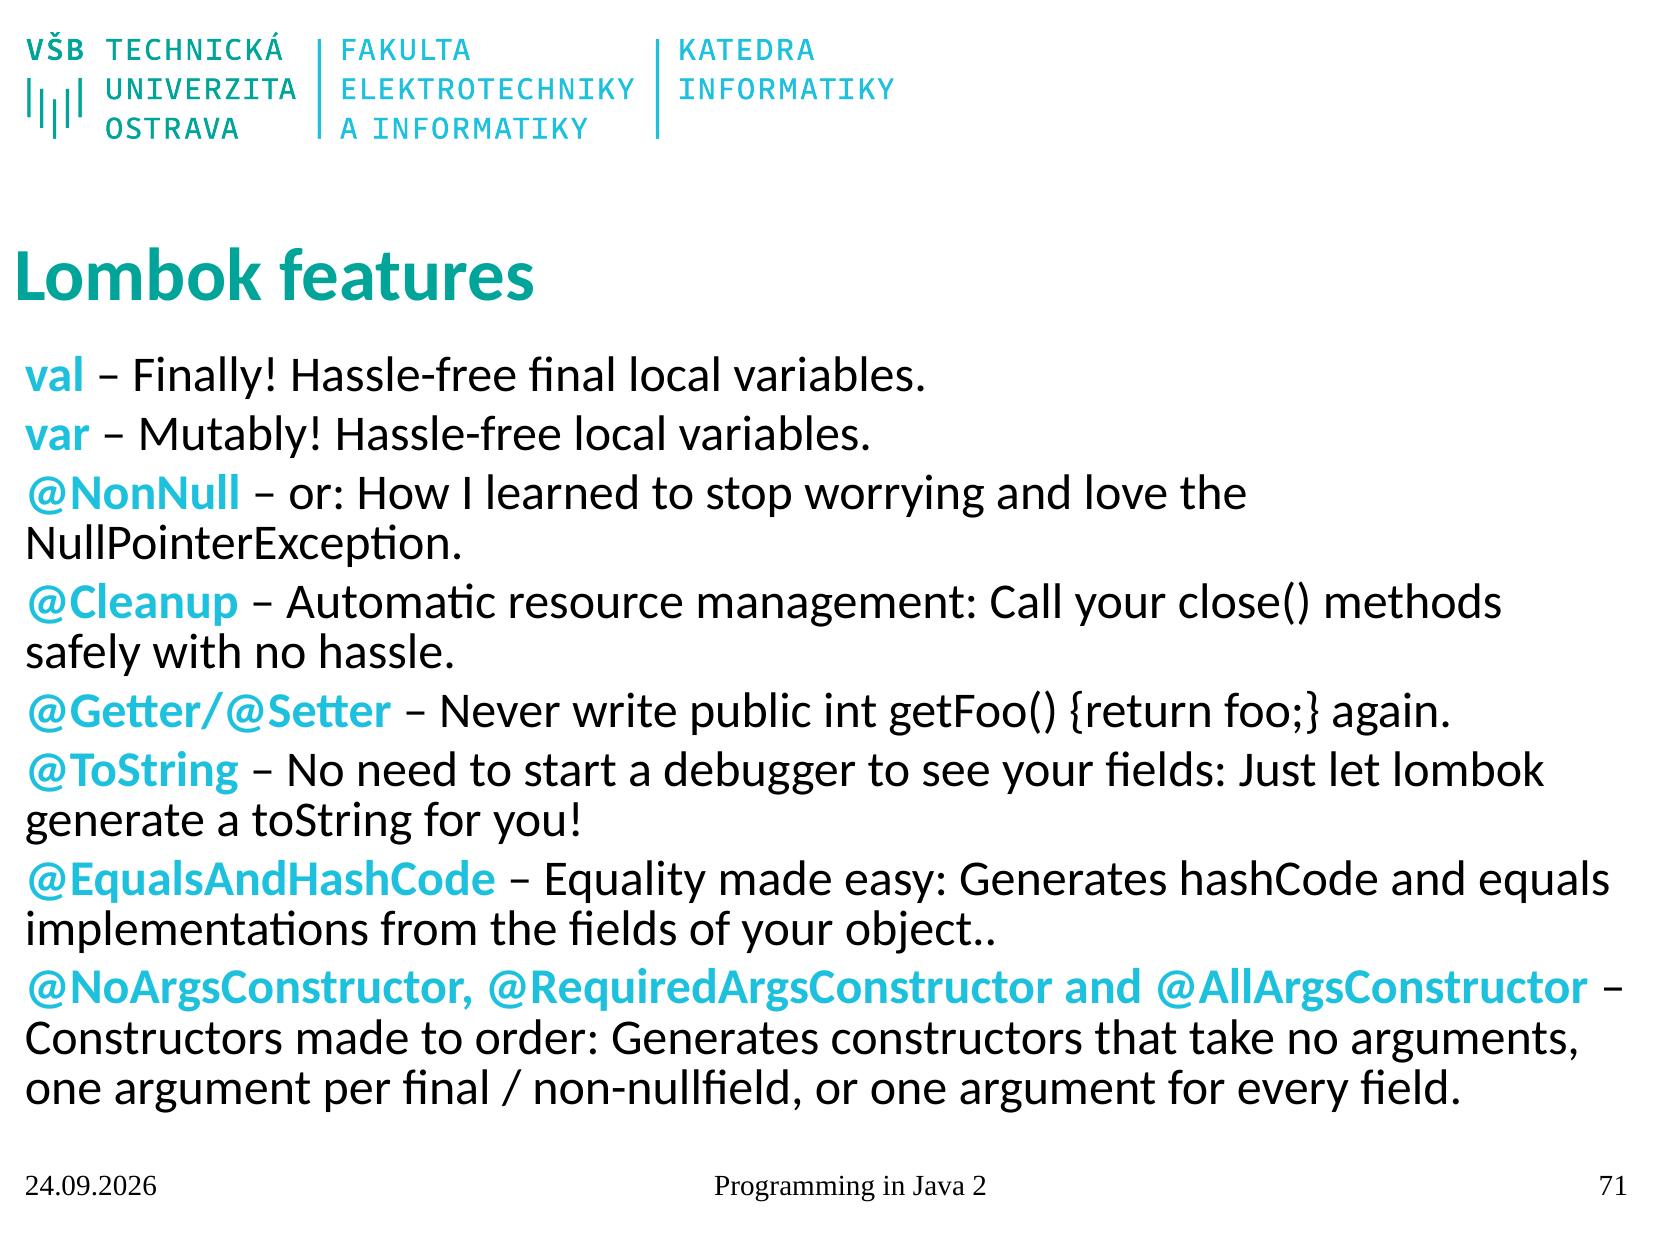

# Lombok features
val – Finally! Hassle-free final local variables.
var – Mutably! Hassle-free local variables.
@NonNull – or: How I learned to stop worrying and love the NullPointerException.
@Cleanup – Automatic resource management: Call your close() methods safely with no hassle.
@Getter/@Setter – Never write public int getFoo() {return foo;} again.
@ToString – No need to start a debugger to see your fields: Just let lombok generate a toString for you!
@EqualsAndHashCode – Equality made easy: Generates hashCode and equals implementations from the fields of your object..
@NoArgsConstructor, @RequiredArgsConstructor and @AllArgsConstructor – Constructors made to order: Generates constructors that take no arguments, one argument per final / non-nullfield, or one argument for every field.
Programming in Java 2
71